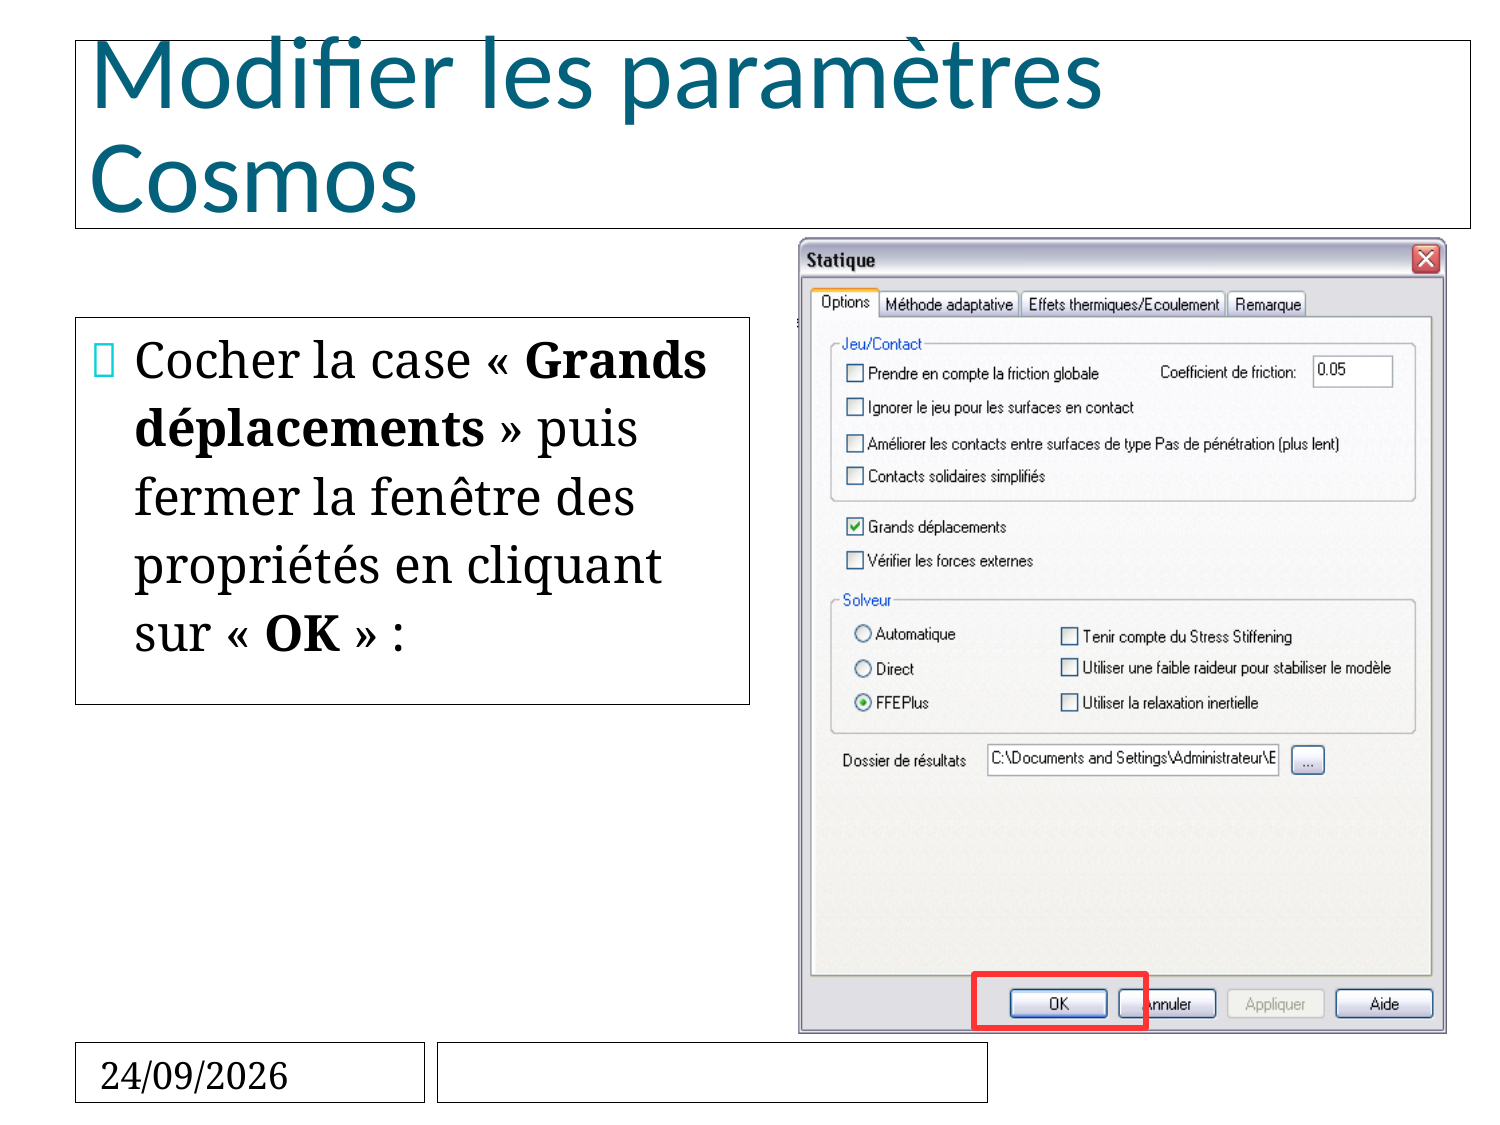

# Modifier les paramètres Cosmos
Cocher la case « Grands déplacements » puis fermer la fenêtre des propriétés en cliquant sur « OK » :